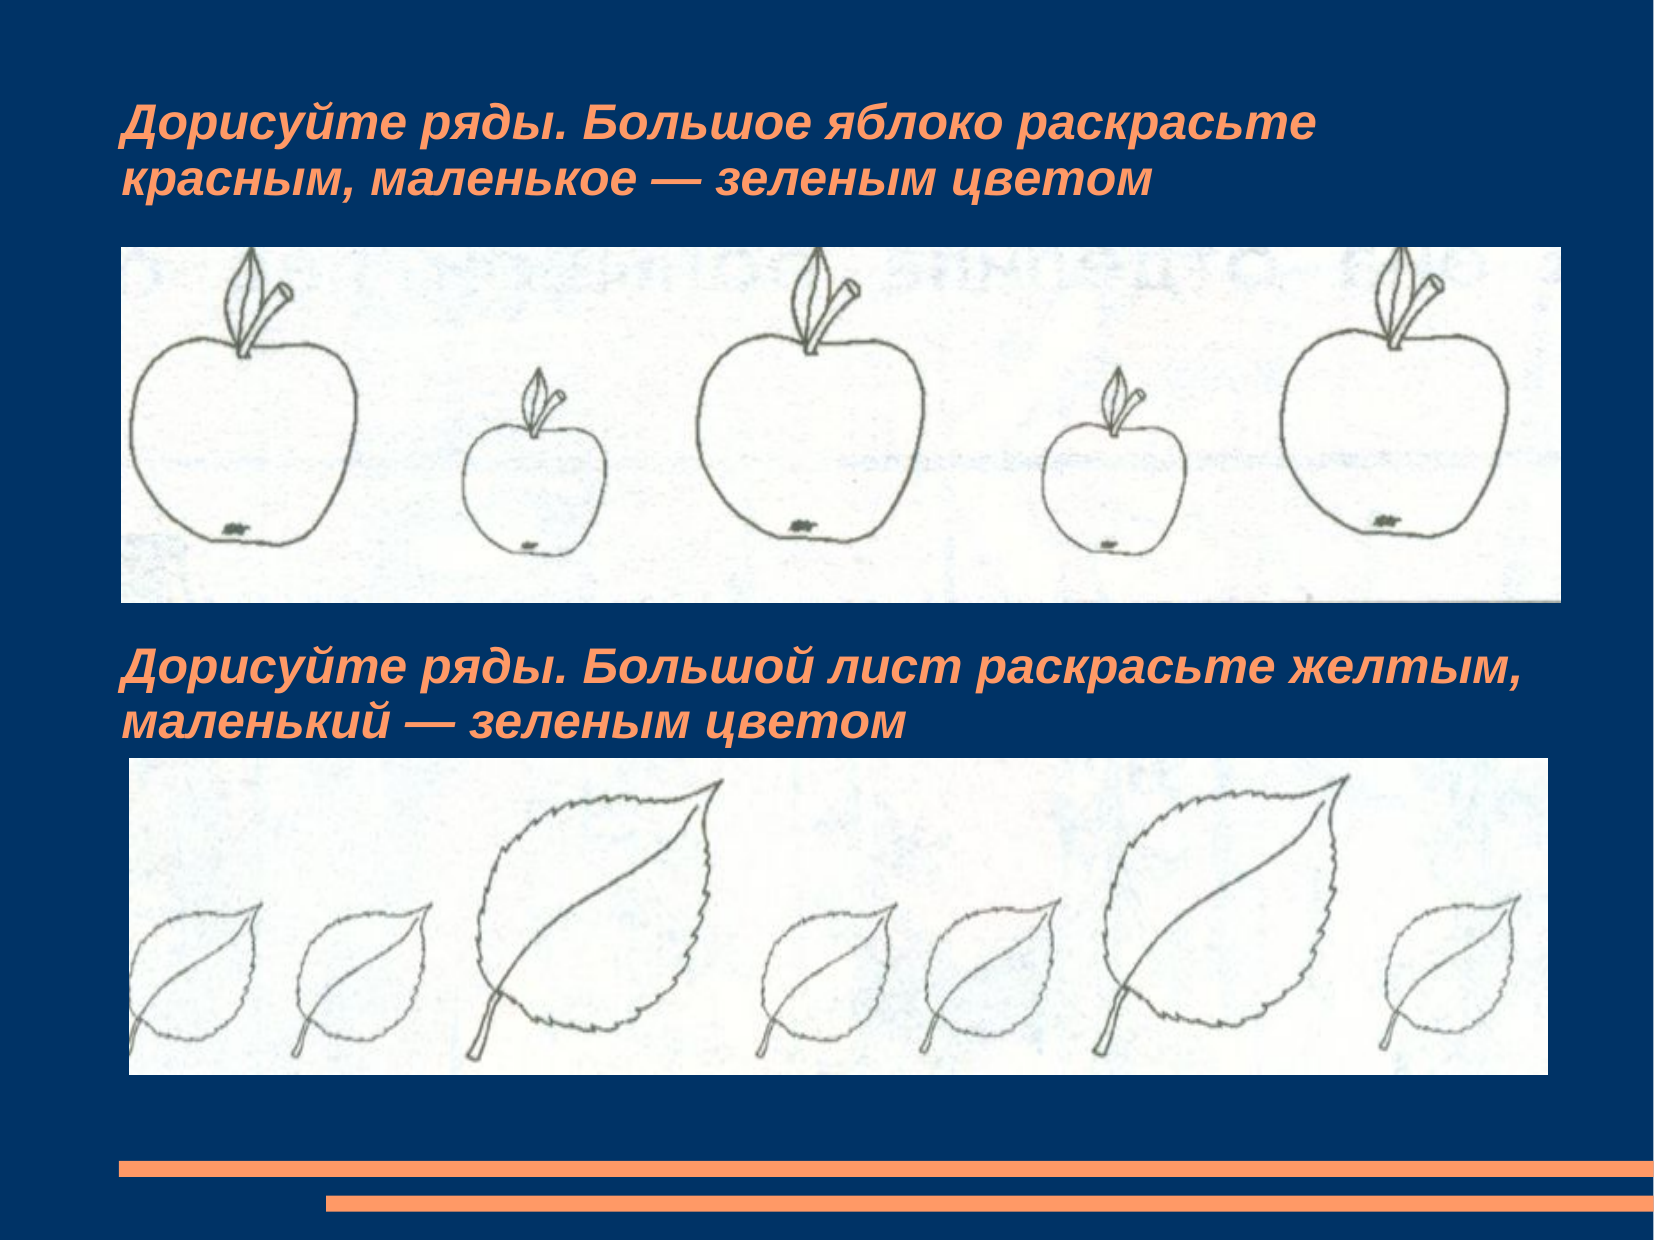

# Дорисуйте ряды. Большое яблоко раскрасьте красным, маленькое — зеленым цветом
Дорисуйте ряды. Большой лист раскрасьте желтым, маленький — зеленым цветом